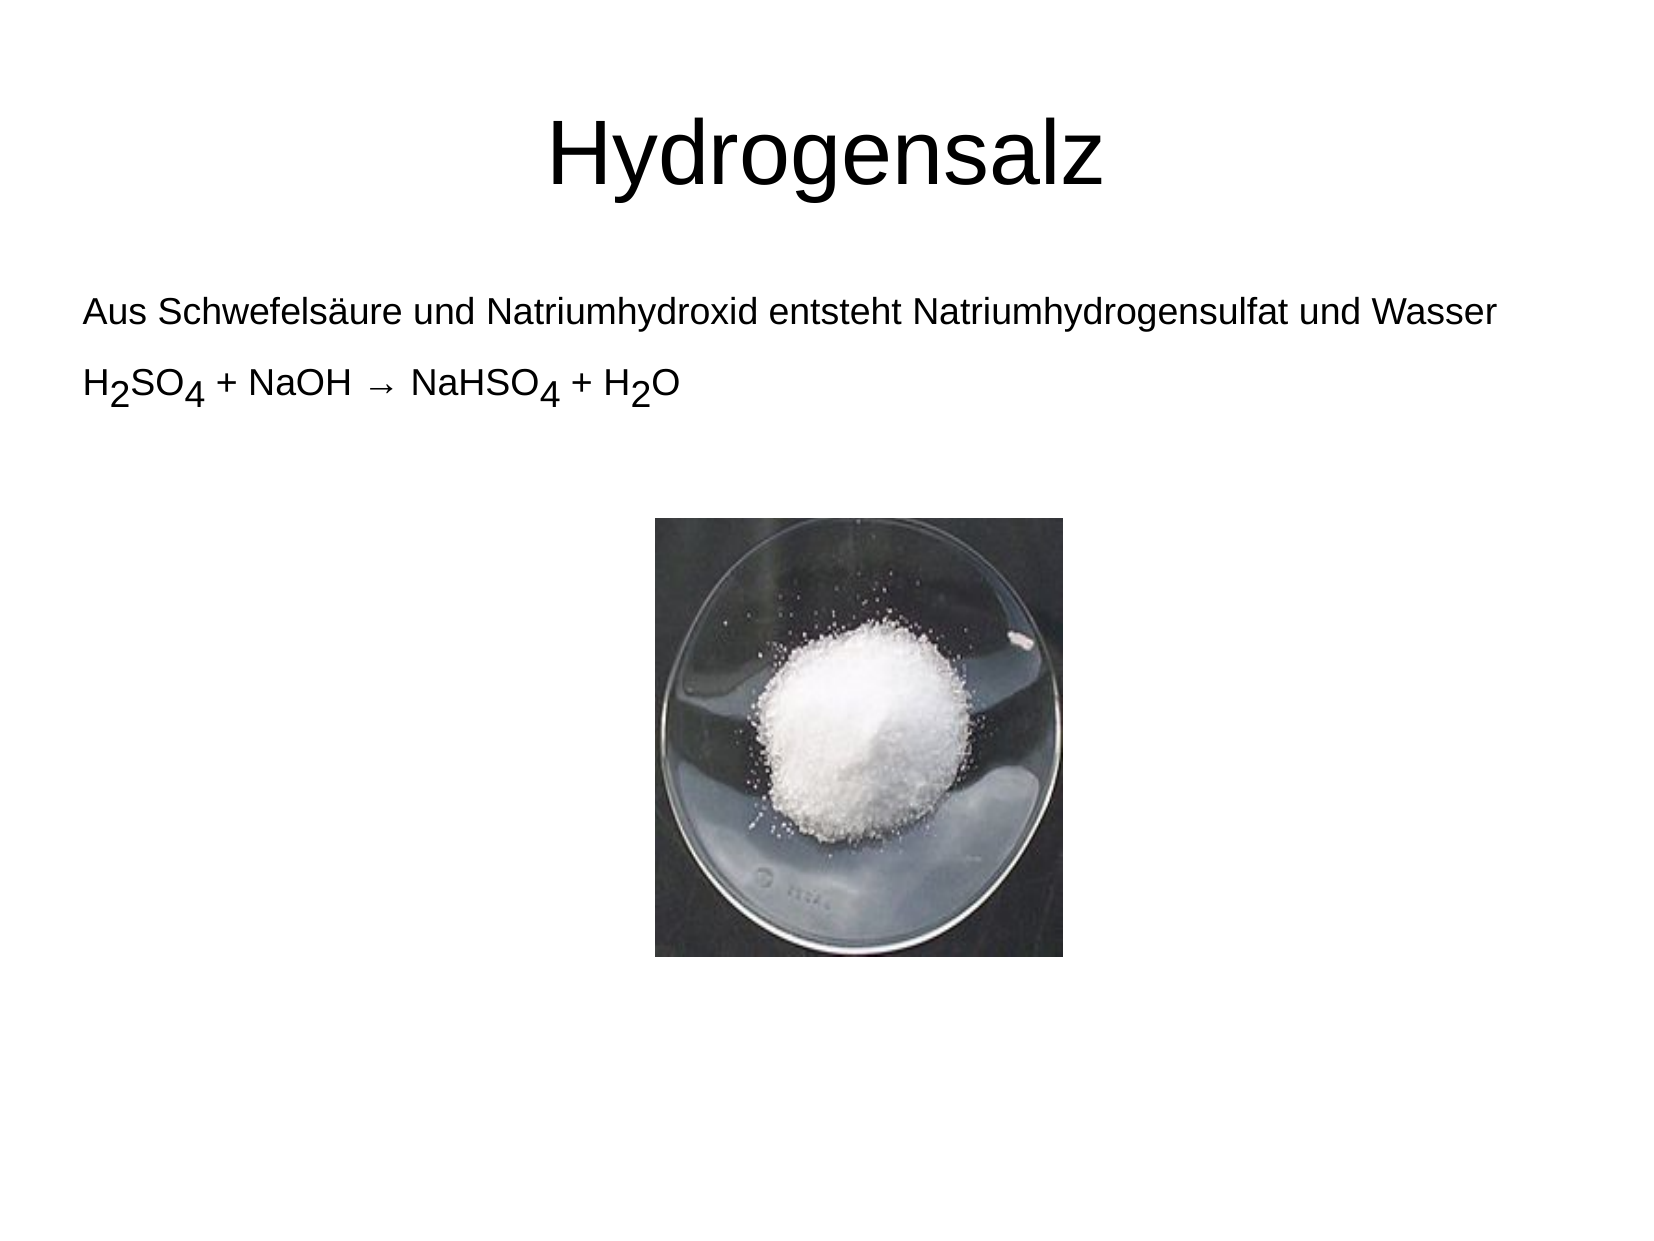

# Hydrogensalz
Aus Schwefelsäure und Natriumhydroxid entsteht Natriumhydrogensulfat und Wasser
H2SO4 + NaOH → NaHSO4 + H2O